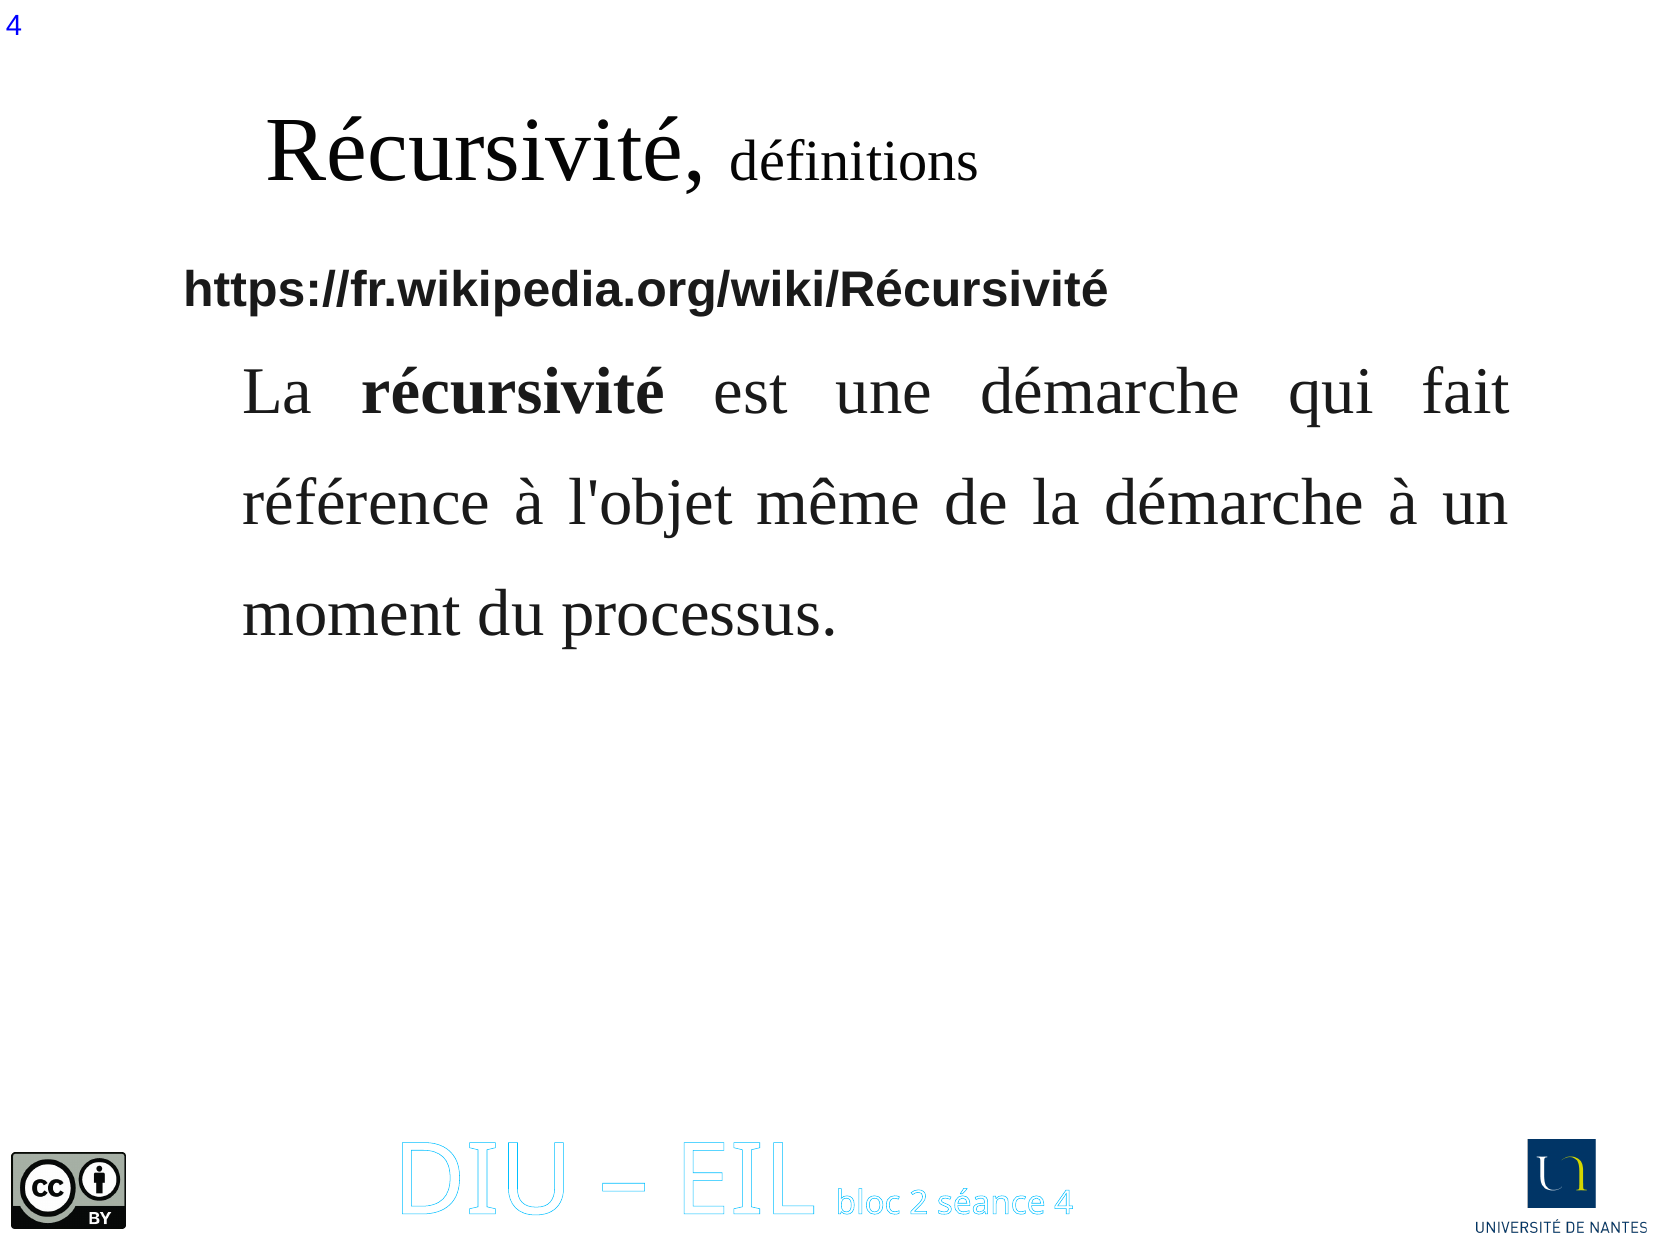

4
# Récursivité, définitions
https://fr.wikipedia.org/wiki/Récursivité
La récursivité est une démarche qui fait référence à l'objet même de la démarche à un moment du processus.